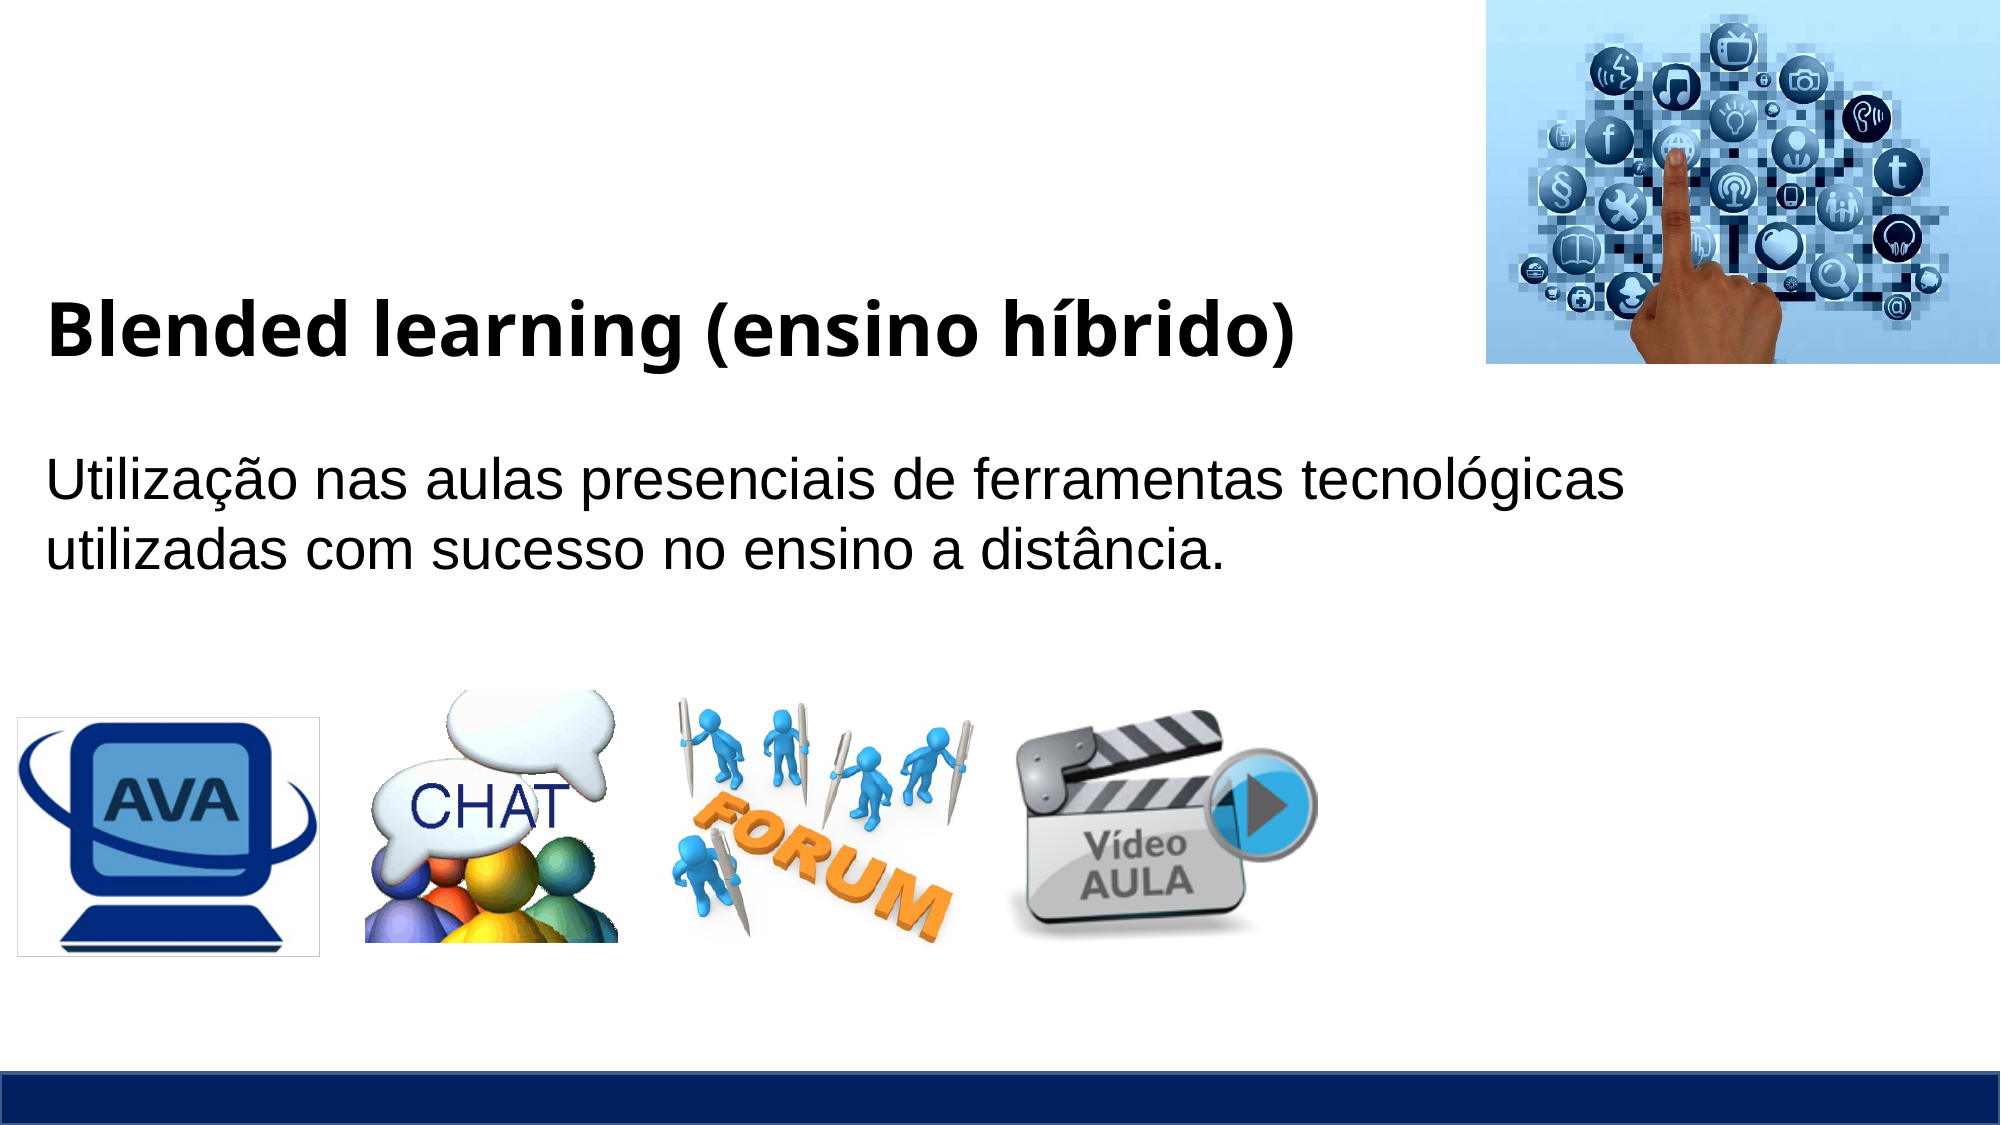

Blended learning (ensino híbrido)
Utilização nas aulas presenciais de ferramentas tecnológicas utilizadas com sucesso no ensino a distância.